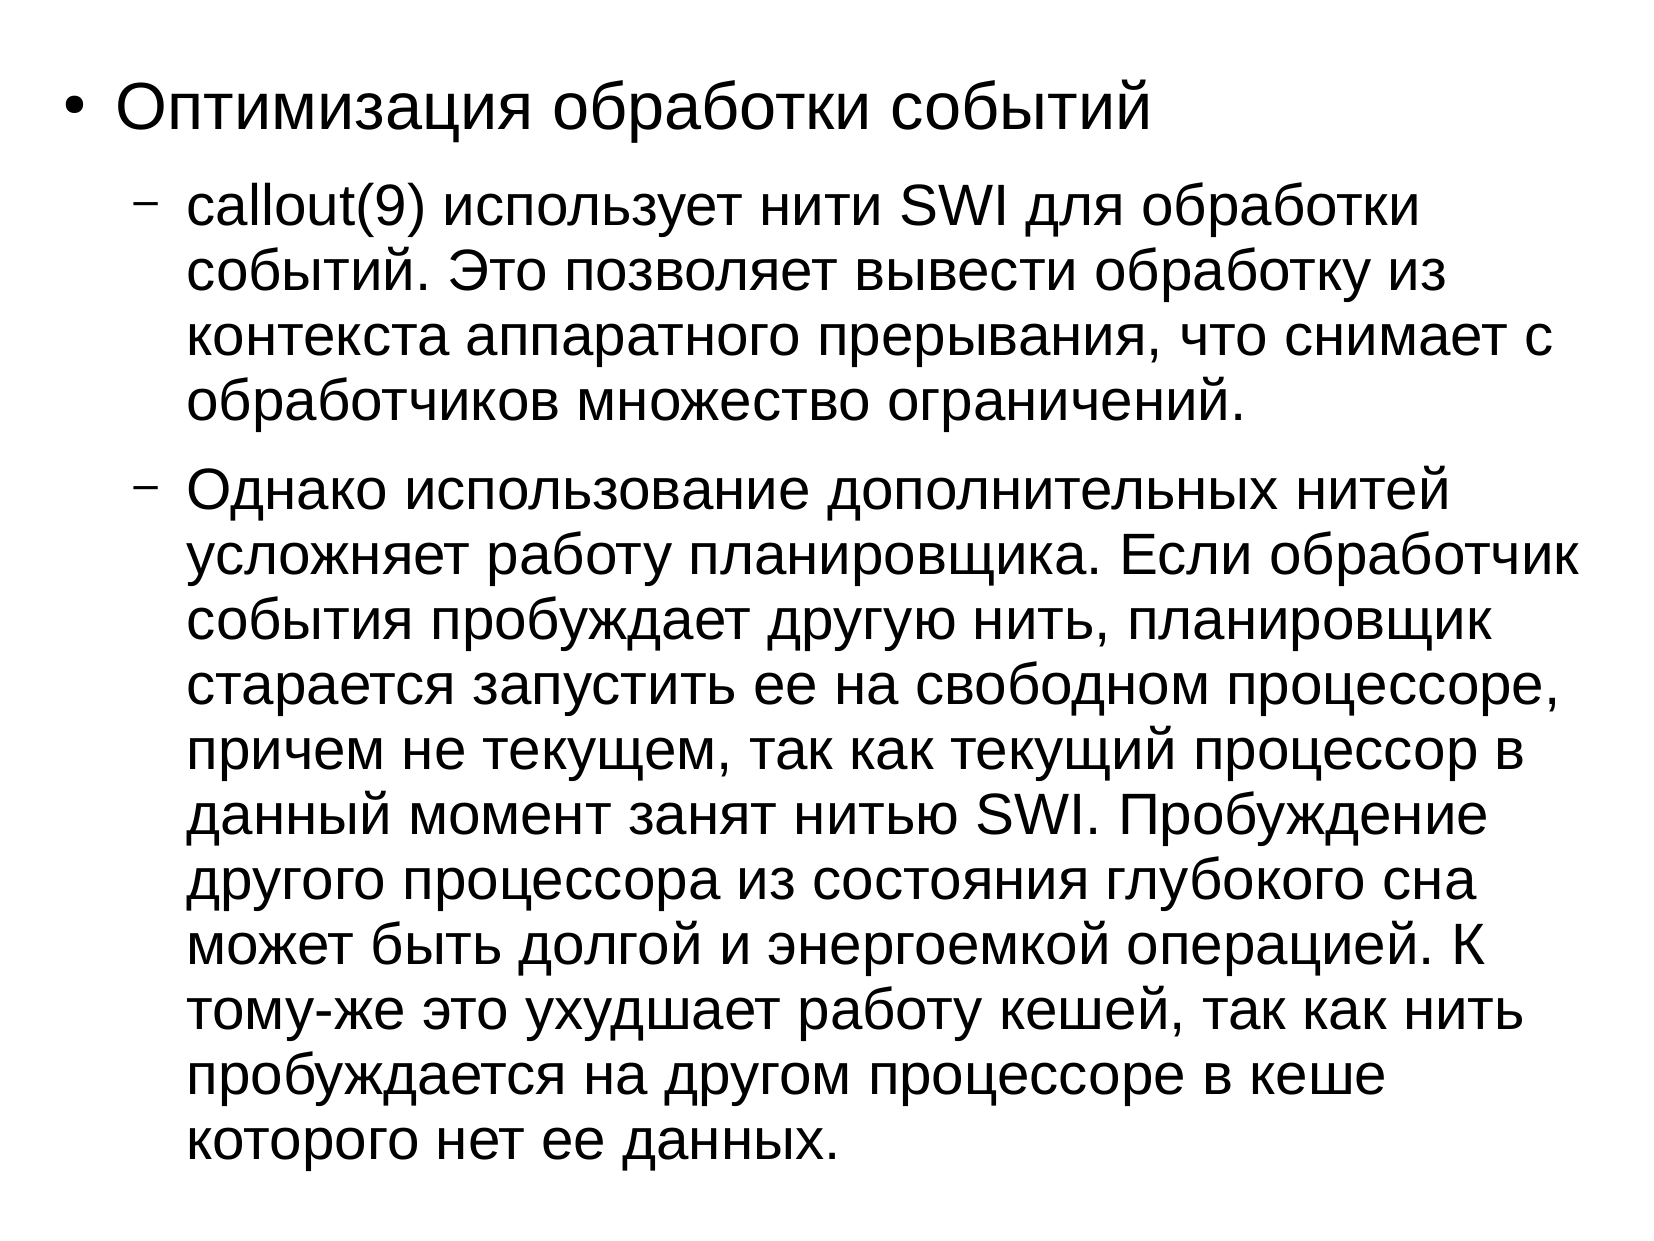

# Оптимизация обработки событий
сallout(9) использует нити SWI для обработки событий. Это позволяет вывести обработку из контекста аппаратного прерывания, что снимает с обработчиков множество ограничений.
Однако использование дополнительных нитей усложняет работу планировщика. Если обработчик события пробуждает другую нить, планировщик старается запустить ее на свободном процессоре, причем не текущем, так как текущий процессор в данный момент занят нитью SWI. Пробуждение другого процессора из состояния глубокого сна может быть долгой и энергоемкой операцией. К тому-же это ухудшает работу кешей, так как нить пробуждается на другом процессоре в кеше которого нет ее данных.